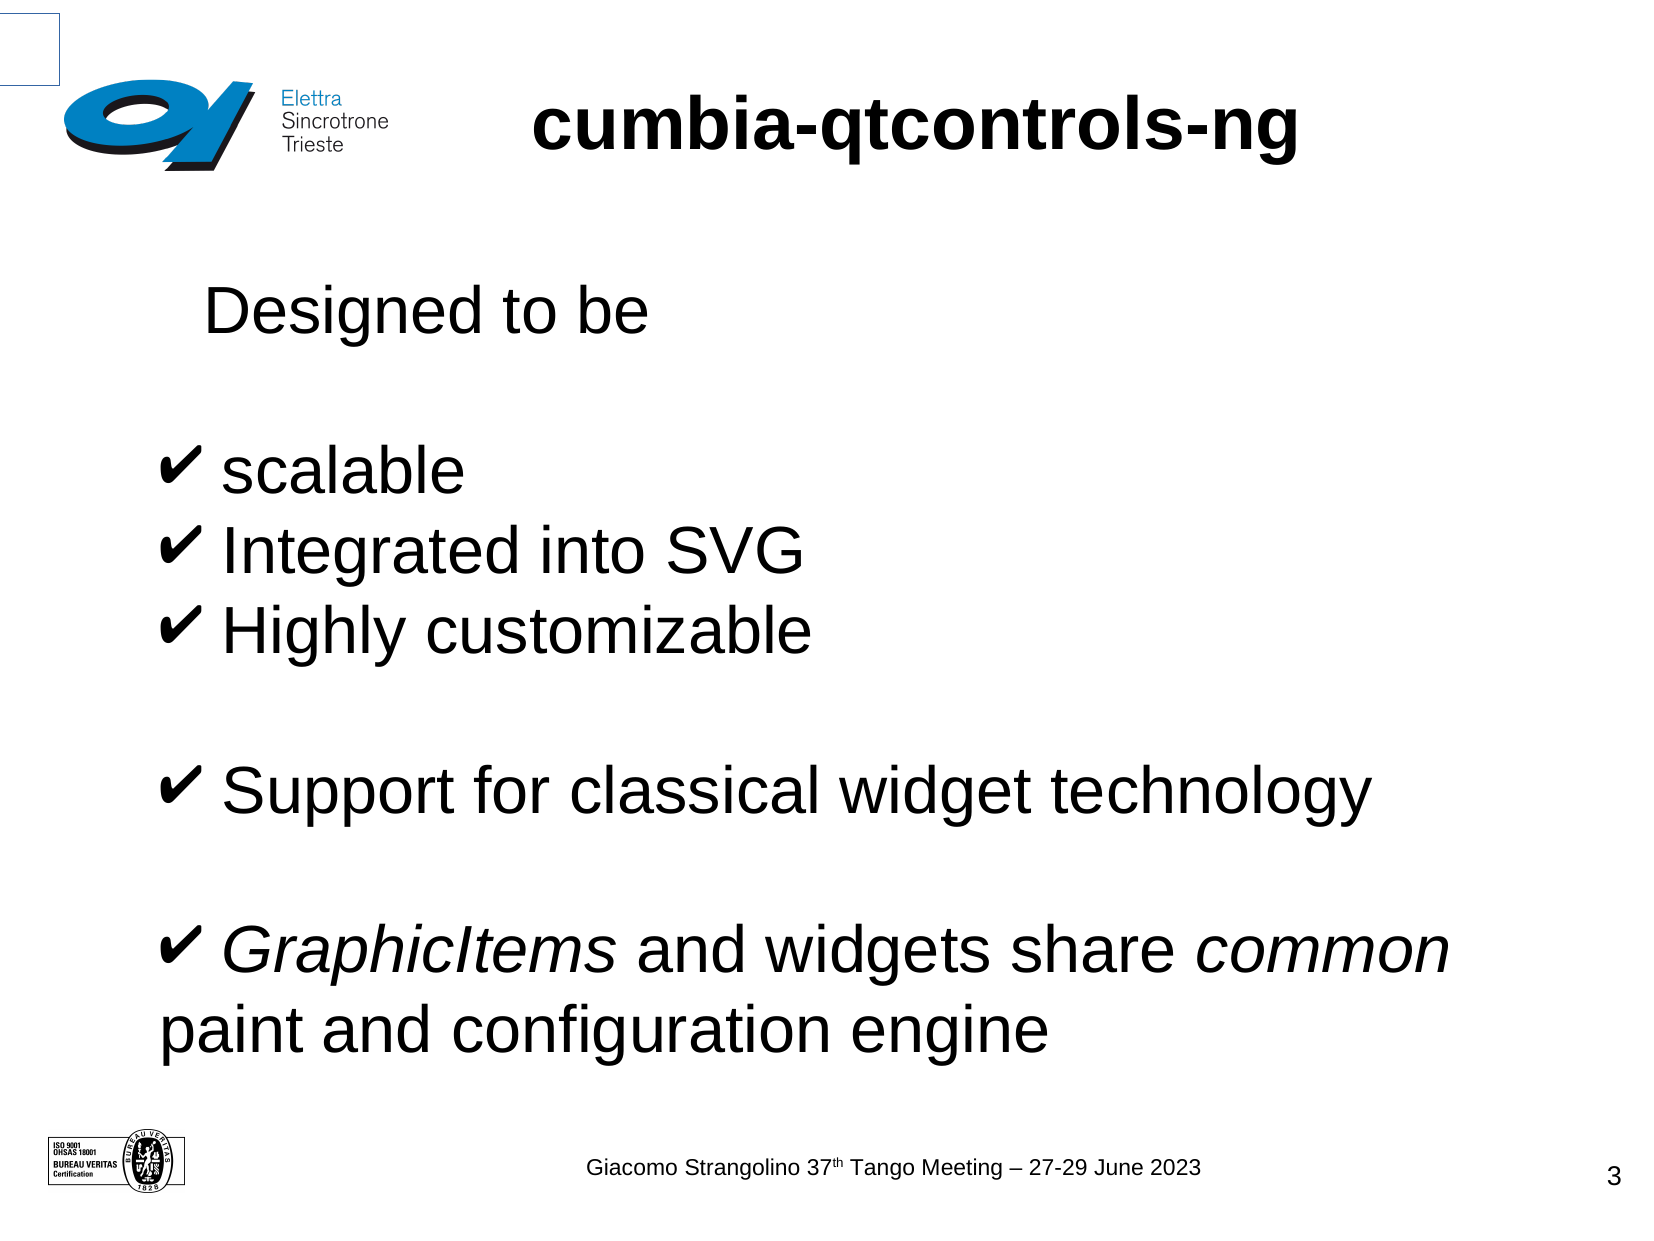

# cumbia-qtcontrols-ng
Designed to be
 scalable
 Integrated into SVG
 Highly customizable
 Support for classical widget technology
 GraphicItems and widgets share common paint and configuration engine